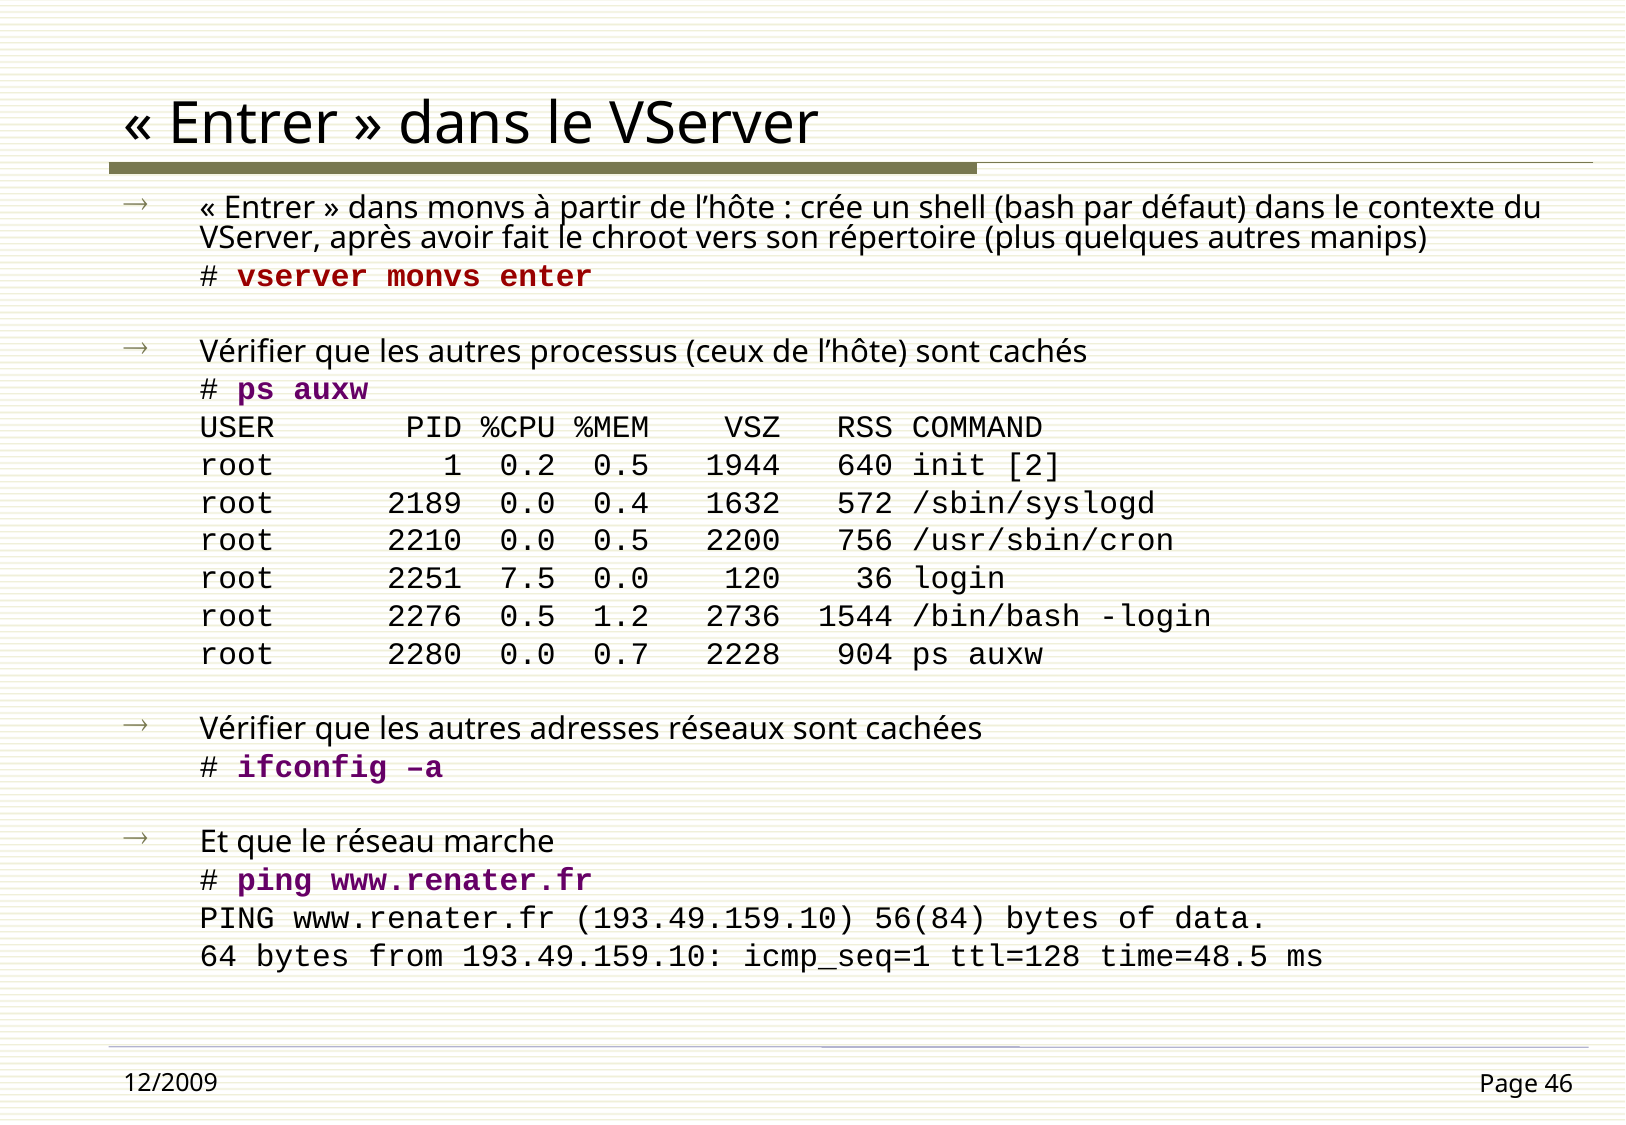

# « Entrer » dans le VServer
« Entrer » dans monvs à partir de l’hôte : crée un shell (bash par défaut) dans le contexte du VServer, après avoir fait le chroot vers son répertoire (plus quelques autres manips)‏
	# vserver monvs enter
Vérifier que les autres processus (ceux de l’hôte) sont cachés
	# ps auxw
	USER PID %CPU %MEM VSZ RSS COMMAND
	root 1 0.2 0.5 1944 640 init [2]
	root 2189 0.0 0.4 1632 572 /sbin/syslogd
	root 2210 0.0 0.5 2200 756 /usr/sbin/cron
	root 2251 7.5 0.0 120 36 login
	root 2276 0.5 1.2 2736 1544 /bin/bash -login
	root 2280 0.0 0.7 2228 904 ps auxw
Vérifier que les autres adresses réseaux sont cachées
	# ifconfig –a
Et que le réseau marche
	# ping www.renater.fr
	PING www.renater.fr (193.49.159.10) 56(84) bytes of data.
	64 bytes from 193.49.159.10: icmp_seq=1 ttl=128 time=48.5 ms
46